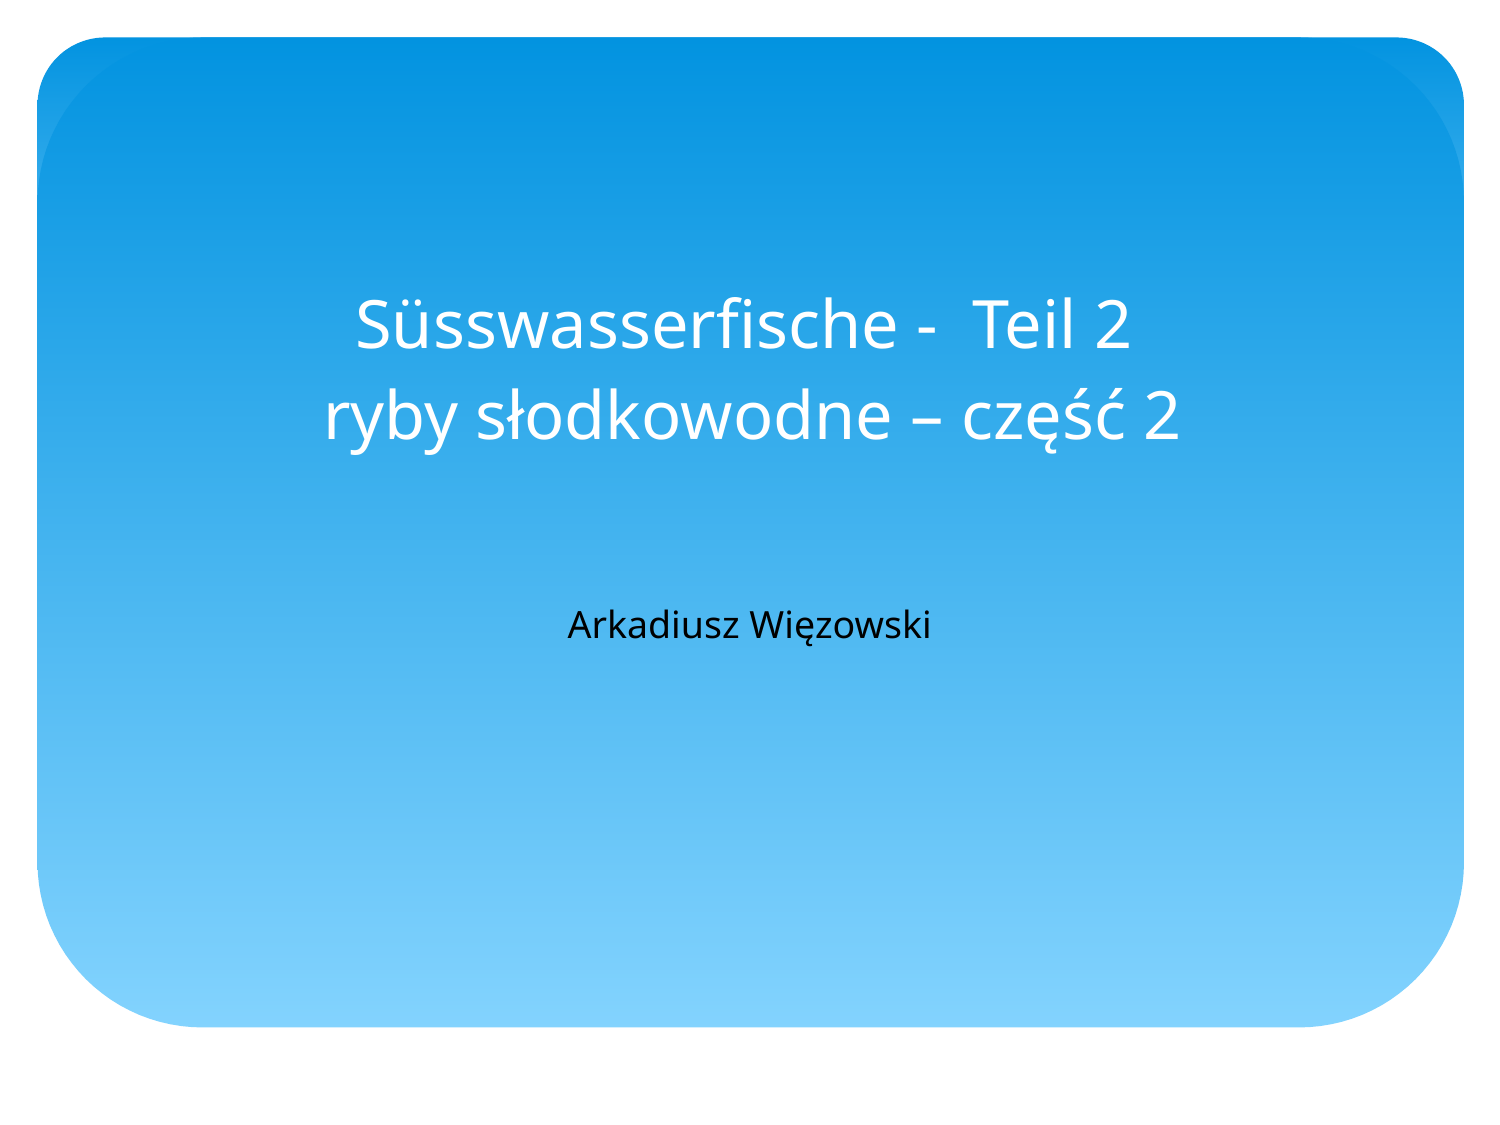

# Süsswasserfische - Teil 2 ryby słodkowodne – część 2
Arkadiusz Więzowski